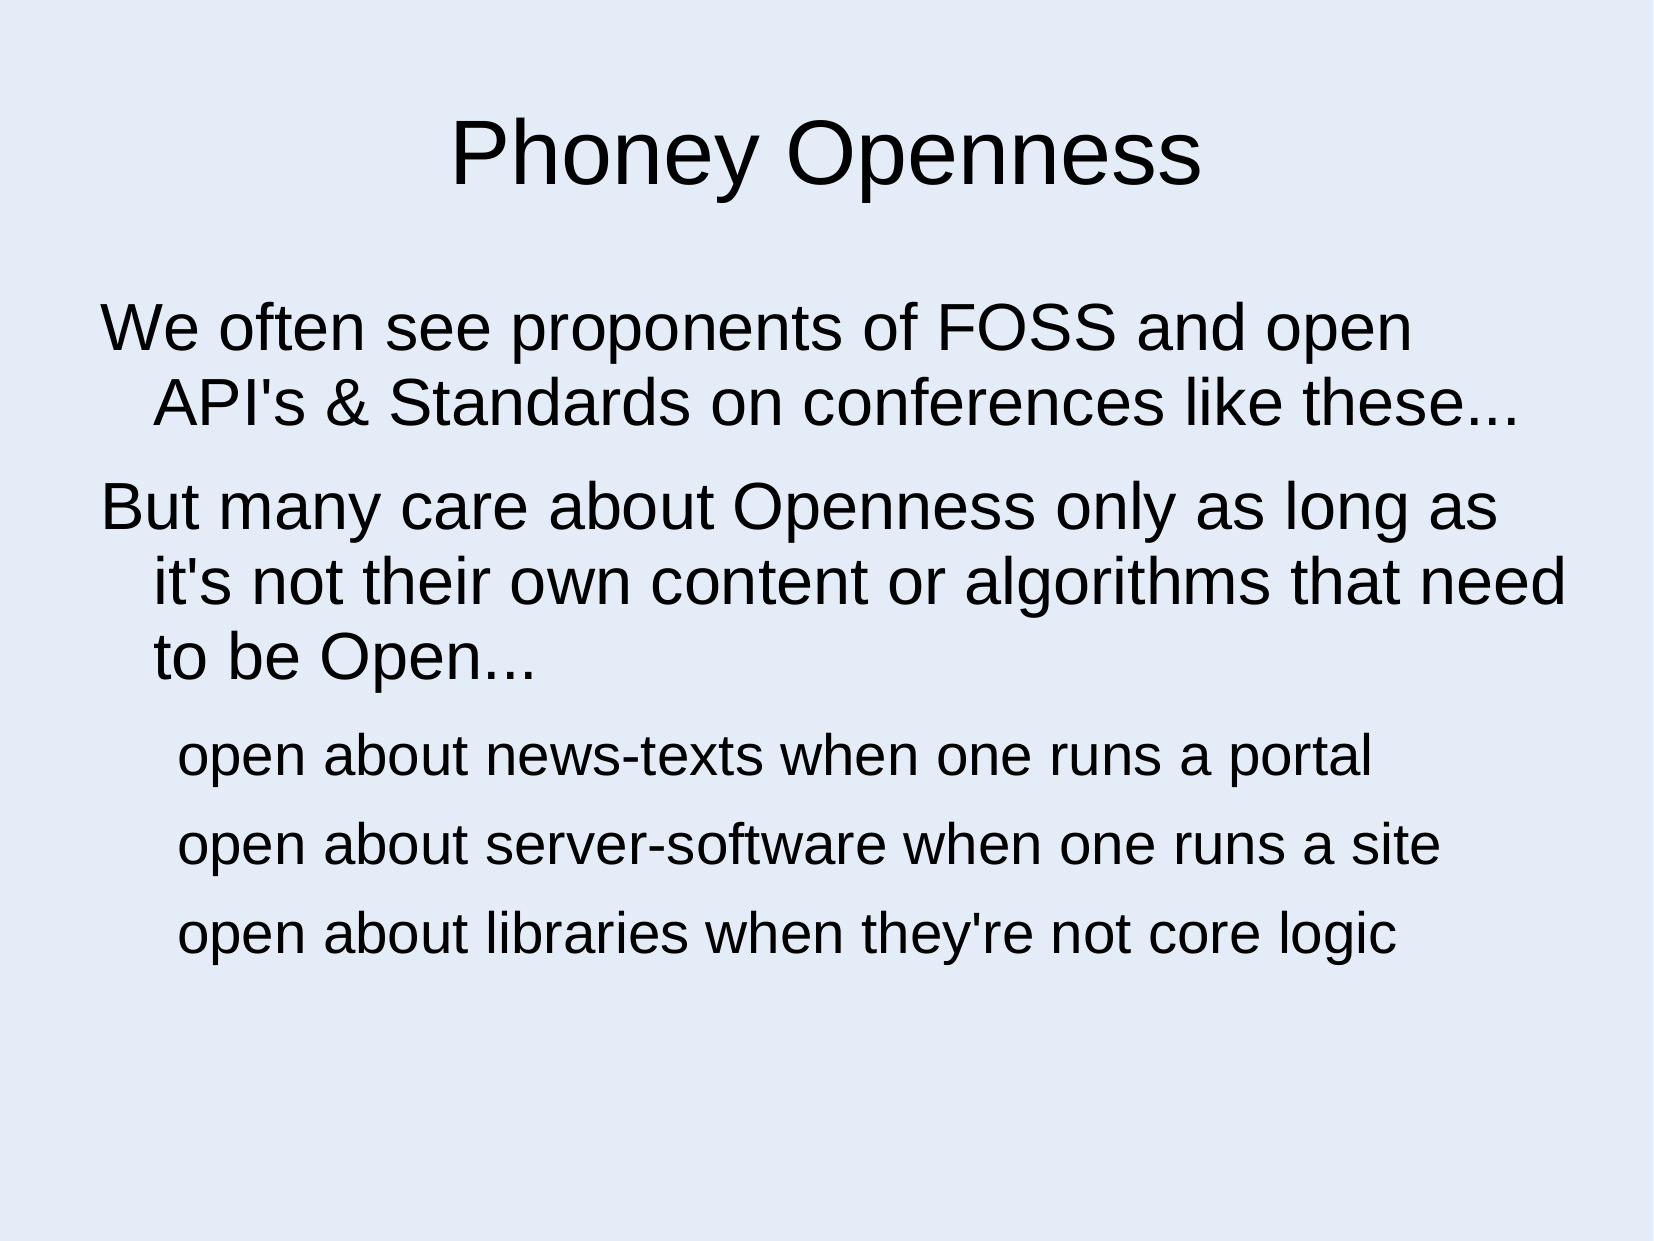

# Phoney Openness
We often see proponents of FOSS and open API's & Standards on conferences like these...
But many care about Openness only as long as it's not their own content or algorithms that need to be Open...
open about news-texts when one runs a portal
open about server-software when one runs a site
open about libraries when they're not core logic